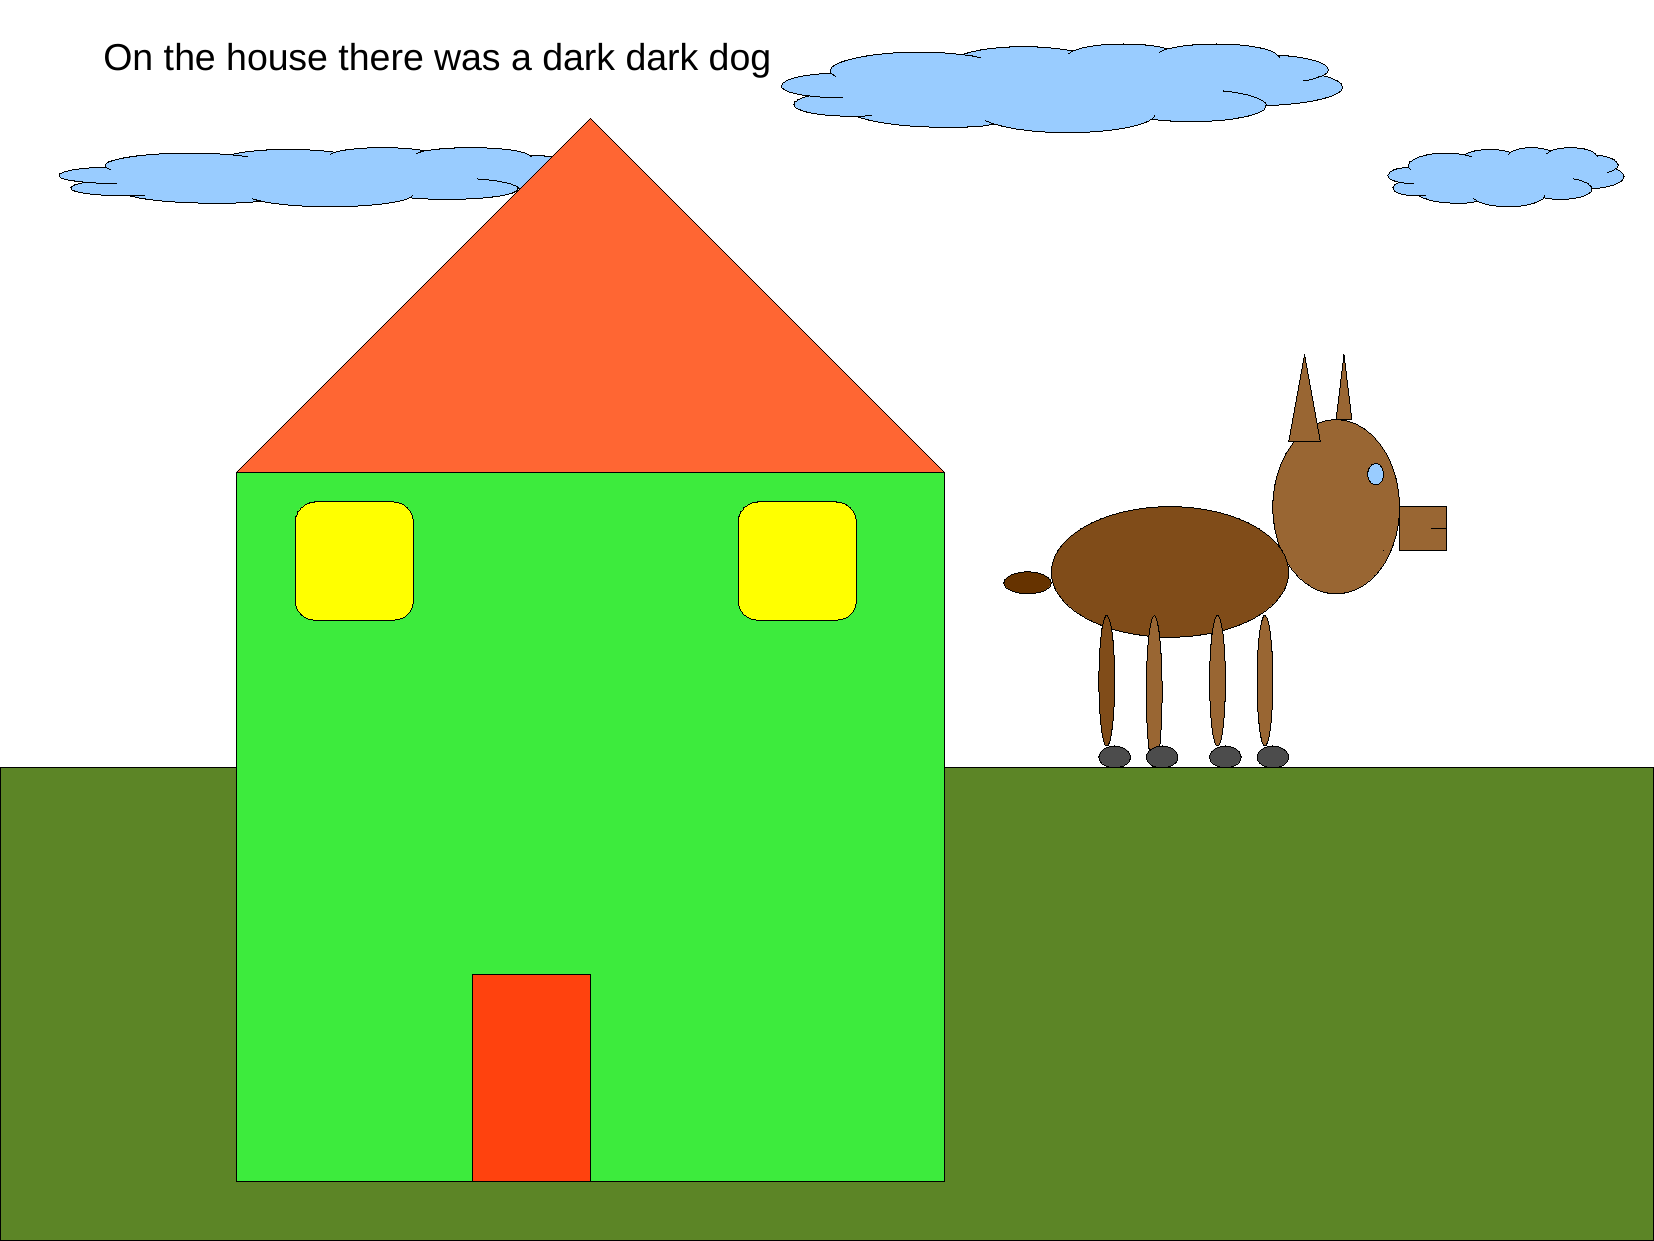

On the house there was a dark dark dog